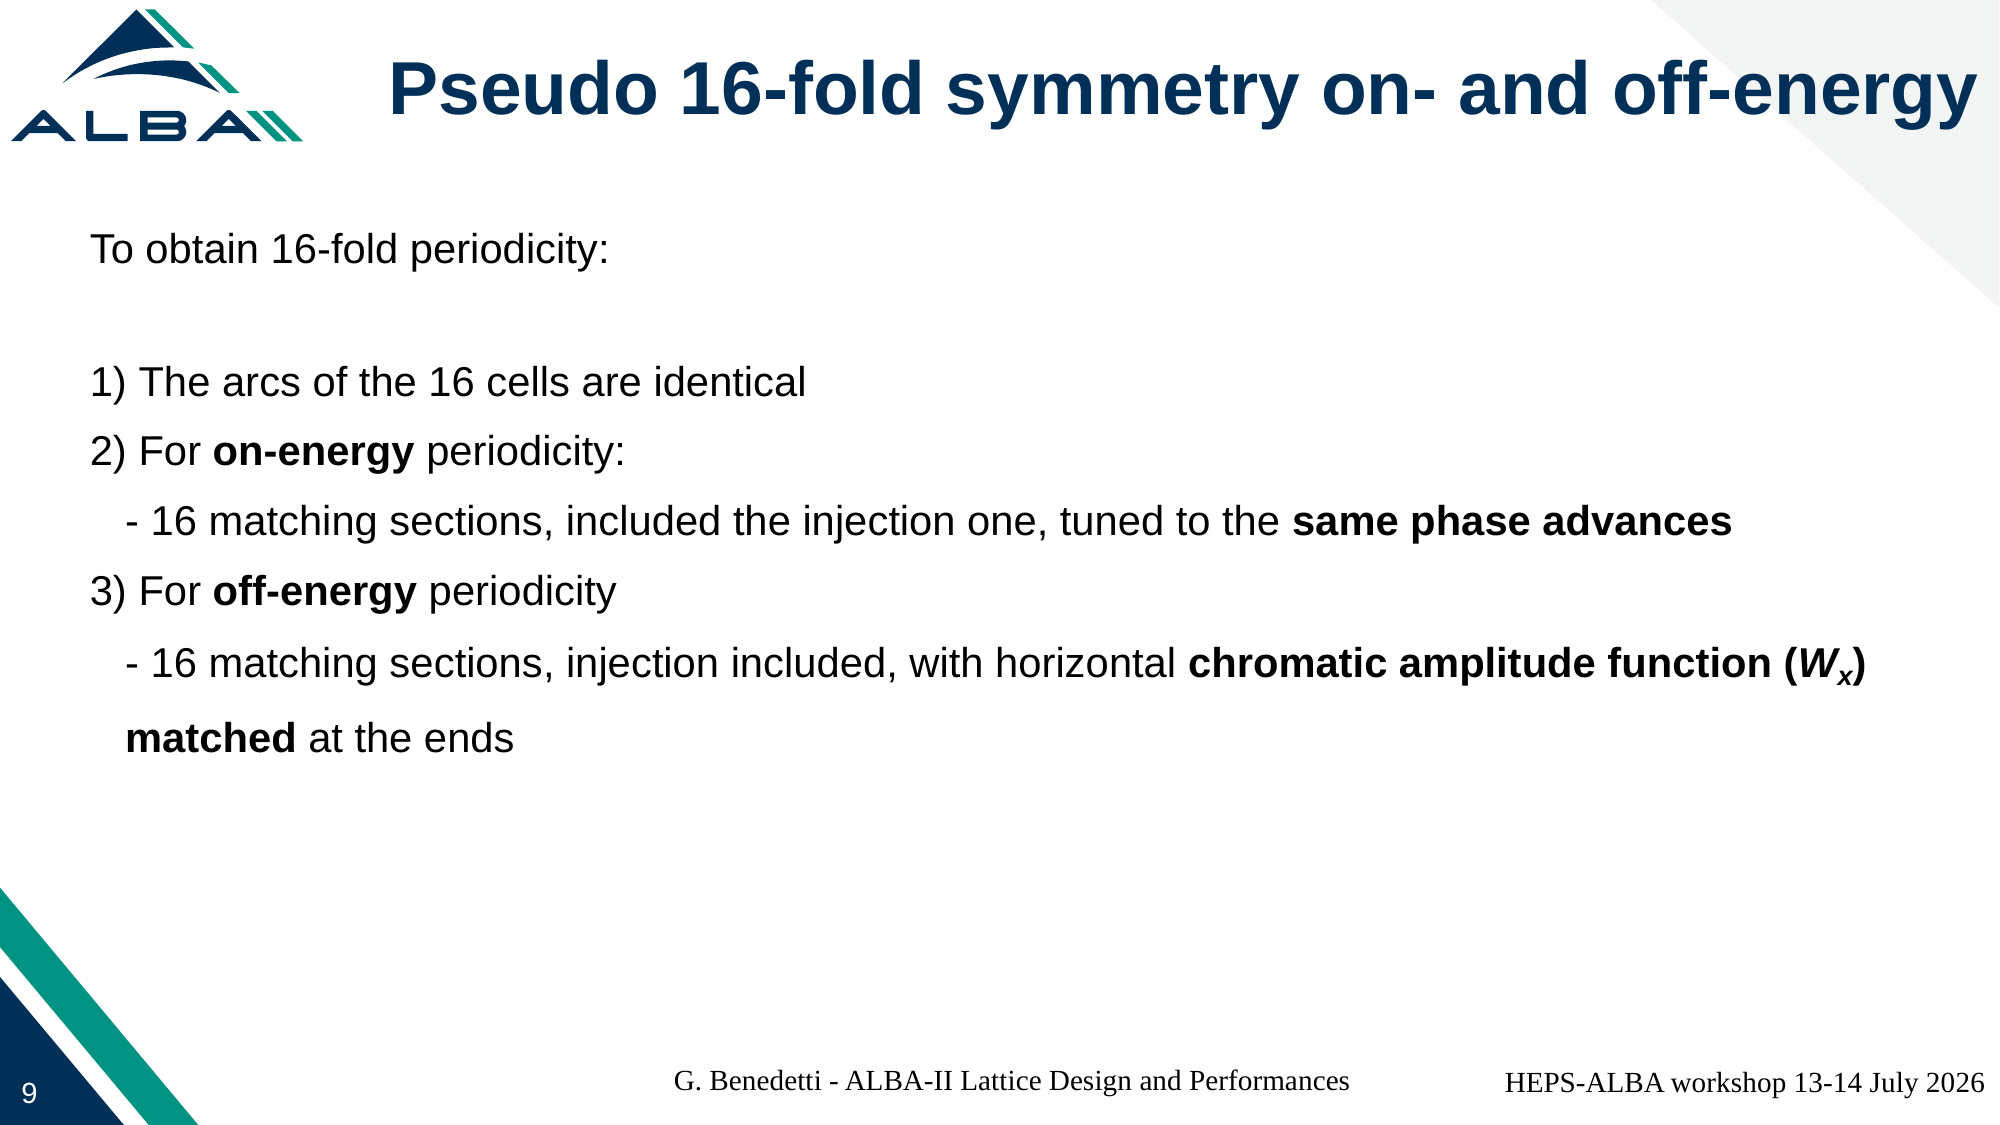

# Pseudo 16-fold symmetry on- and off-energy
To obtain 16-fold periodicity:
 The arcs of the 16 cells are identical
 For on-energy periodicity:
- 16 matching sections, included the injection one, tuned to the same phase advances
 For off-energy periodicity
- 16 matching sections, injection included, with horizontal chromatic amplitude function (Wx) matched at the ends
G. Benedetti - ALBA-II Lattice Design and Performances
HEPS-ALBA workshop 13-14 July 2026